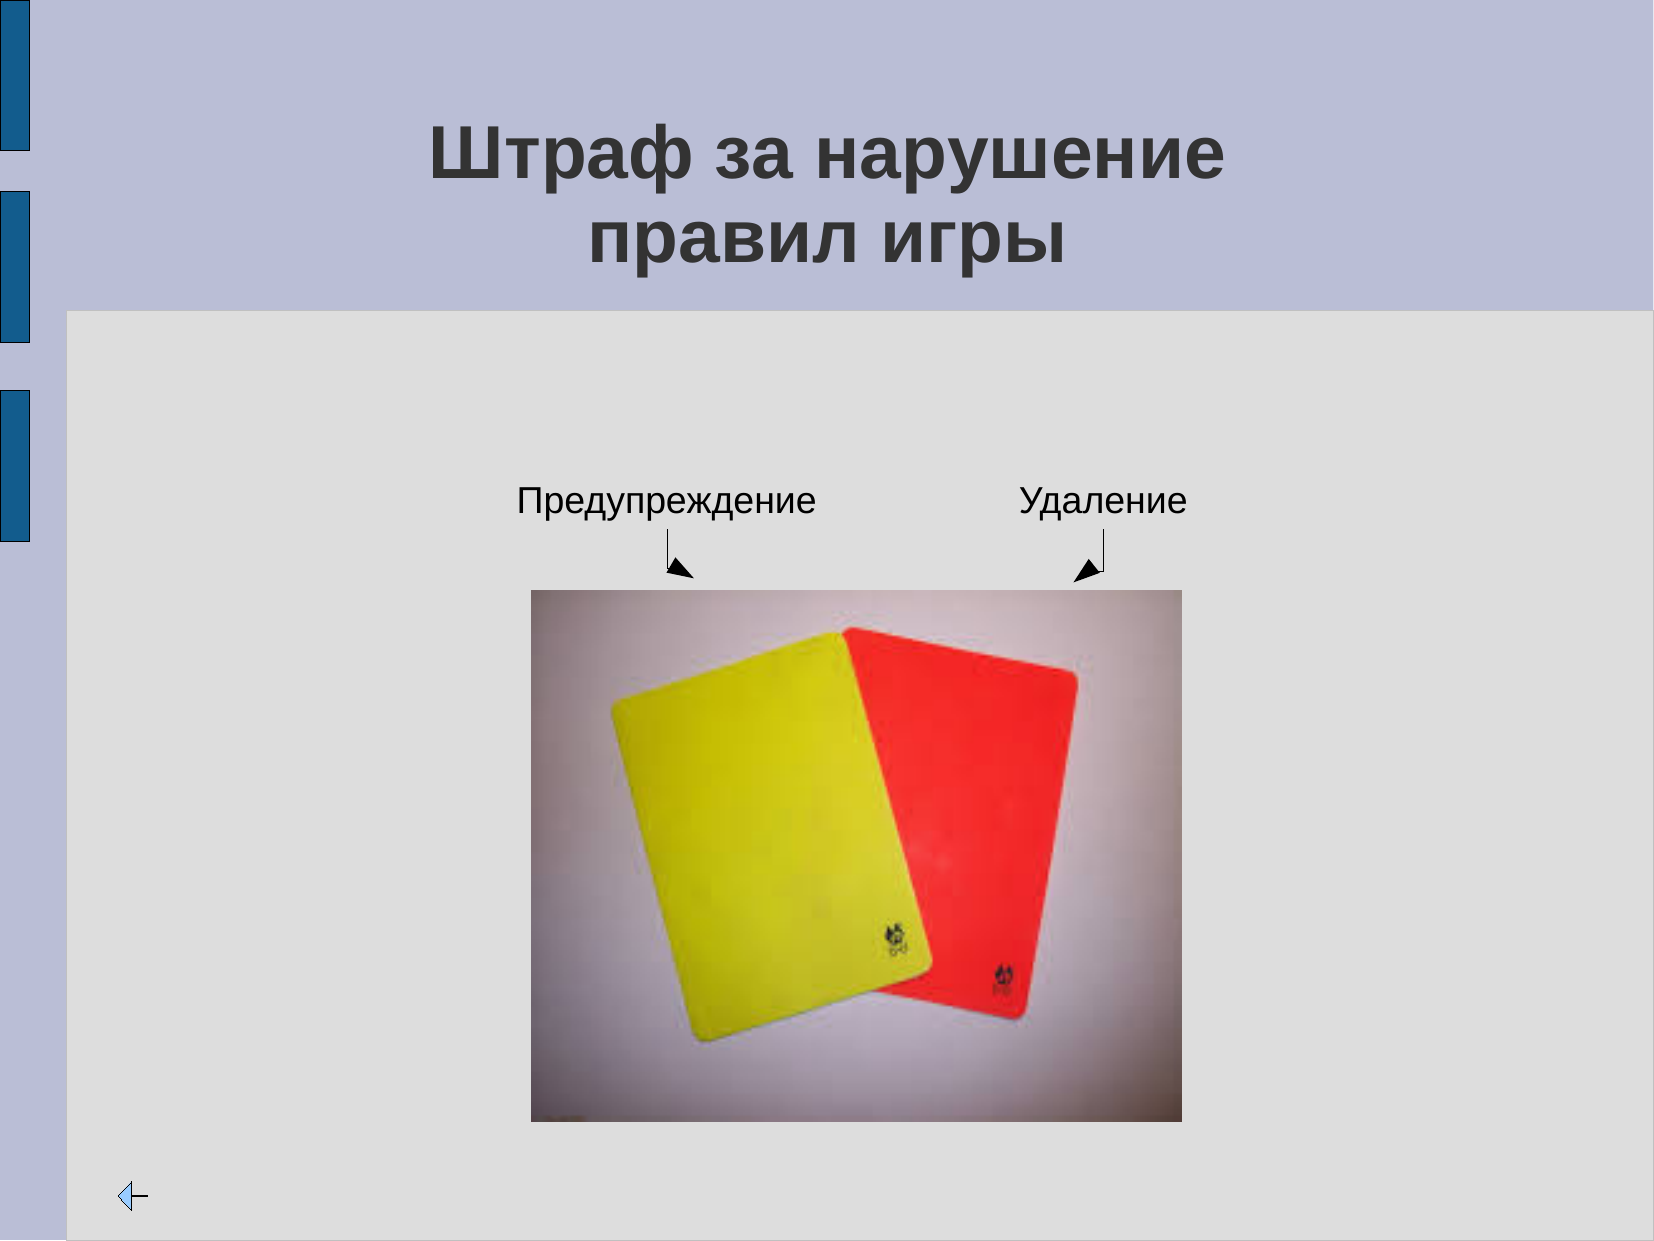

# Штраф за нарушение правил игры
Предупреждение
Удаление